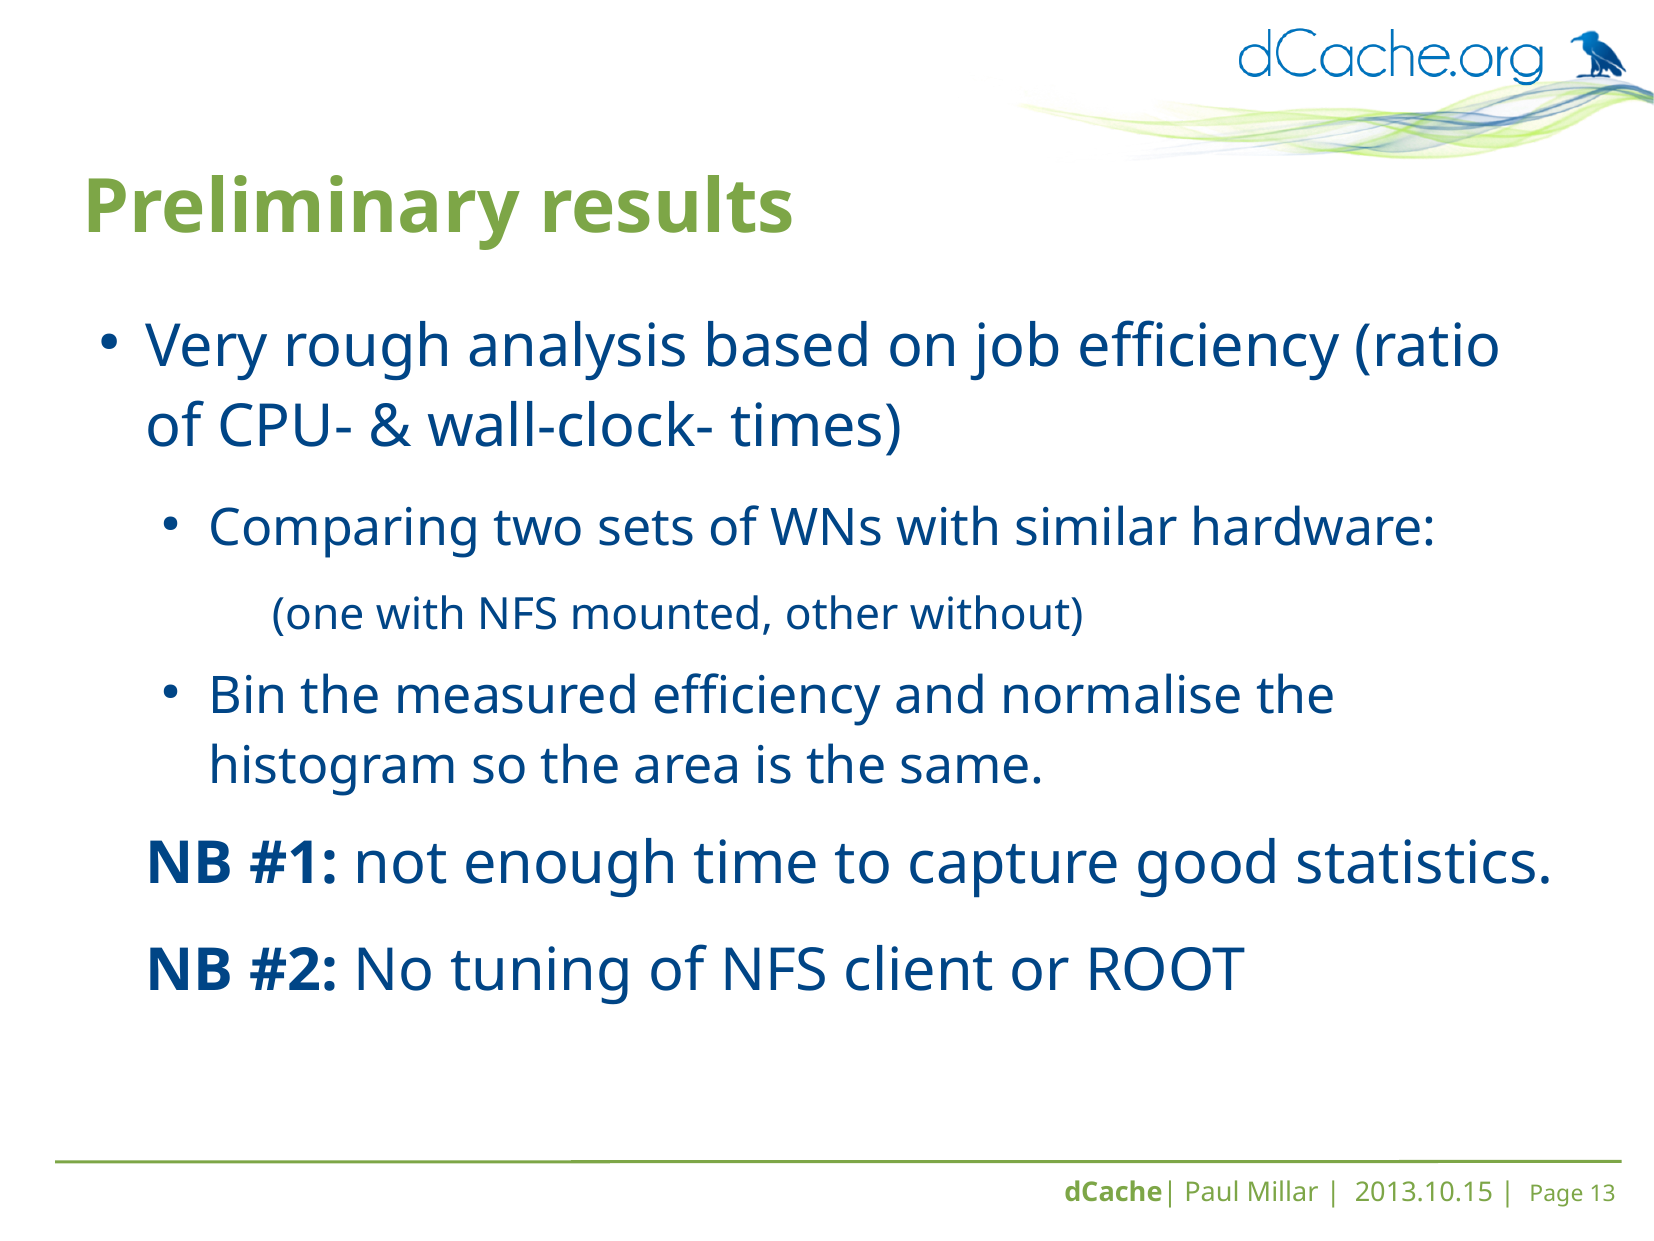

# Preliminary results
Very rough analysis based on job efficiency (ratio of CPU- & wall-clock- times)
Comparing two sets of WNs with similar hardware:
(one with NFS mounted, other without)
Bin the measured efficiency and normalise the histogram so the area is the same.
NB #1: not enough time to capture good statistics.
NB #2: No tuning of NFS client or ROOT
13